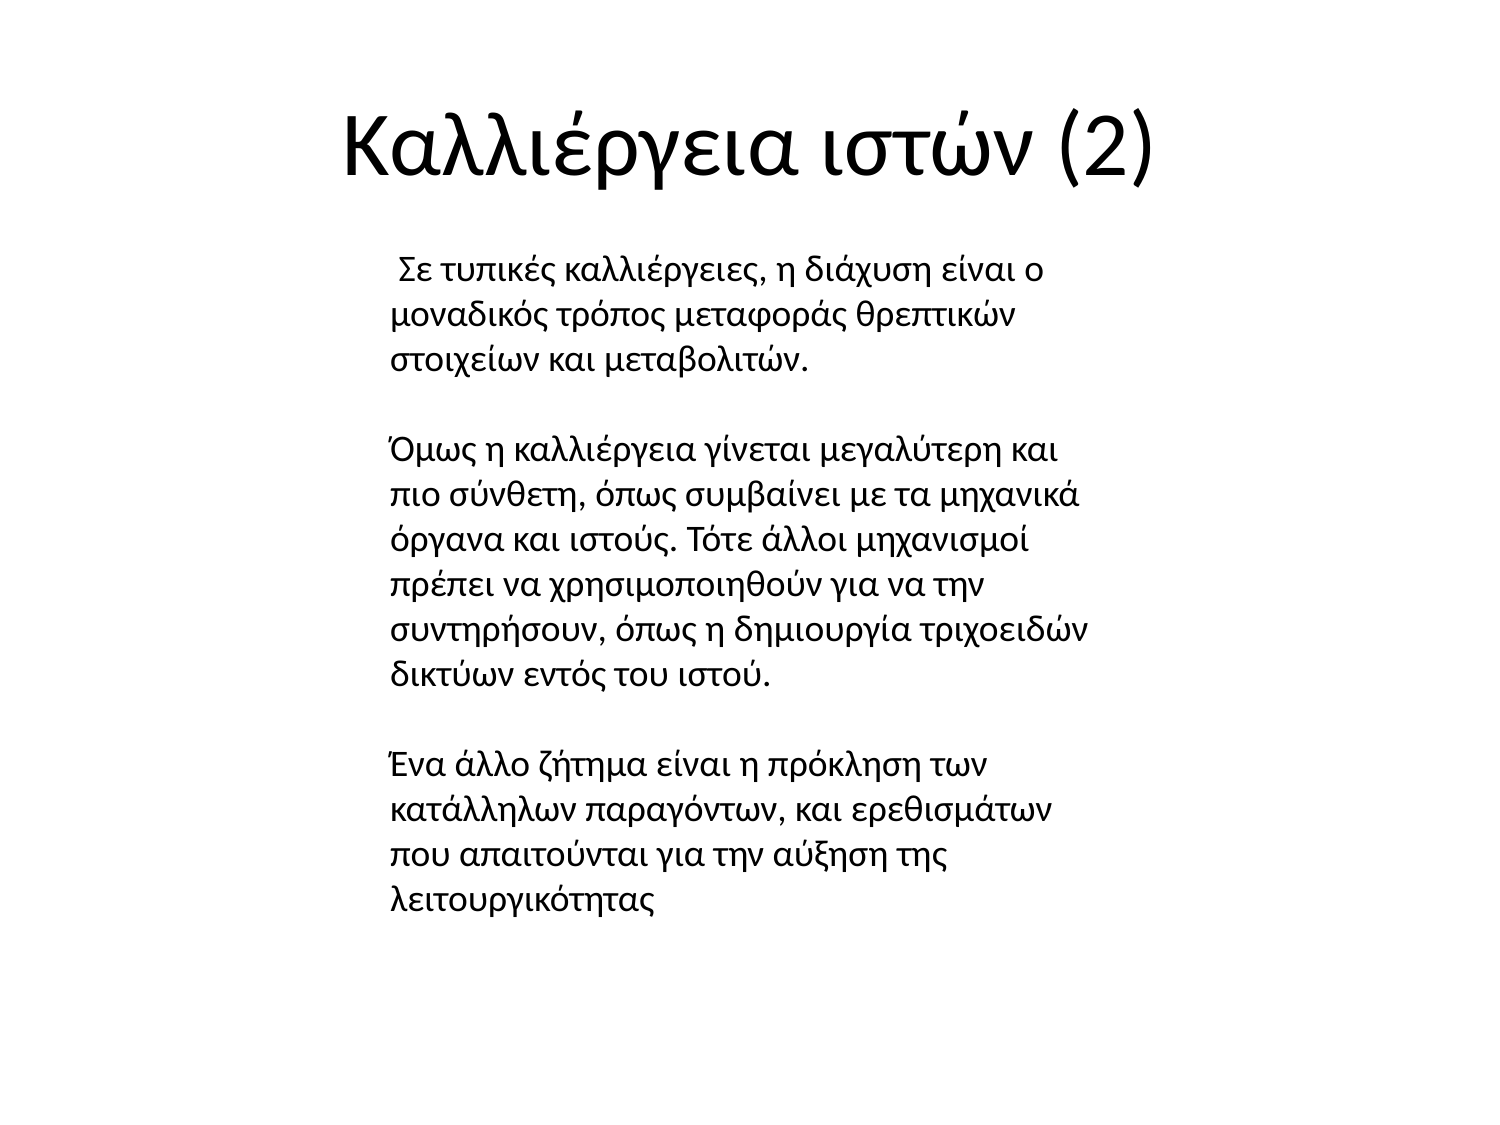

# Καλλιέργεια ιστών (2)
 Σε τυπικές καλλιέργειες, η διάχυση είναι ο μοναδικός τρόπος μεταφοράς θρεπτικών στοιχείων και μεταβολιτών.
Όμως η καλλιέργεια γίνεται μεγαλύτερη και πιο σύνθετη, όπως συμβαίνει με τα μηχανικά όργανα και ιστούς. Τότε άλλοι μηχανισμοί πρέπει να χρησιμοποιηθούν για να την συντηρήσουν, όπως η δημιουργία τριχοειδών δικτύων εντός του ιστού.
Ένα άλλο ζήτημα είναι η πρόκληση των κατάλληλων παραγόντων, και ερεθισμάτων που απαιτούνται για την αύξηση της λειτουργικότητας